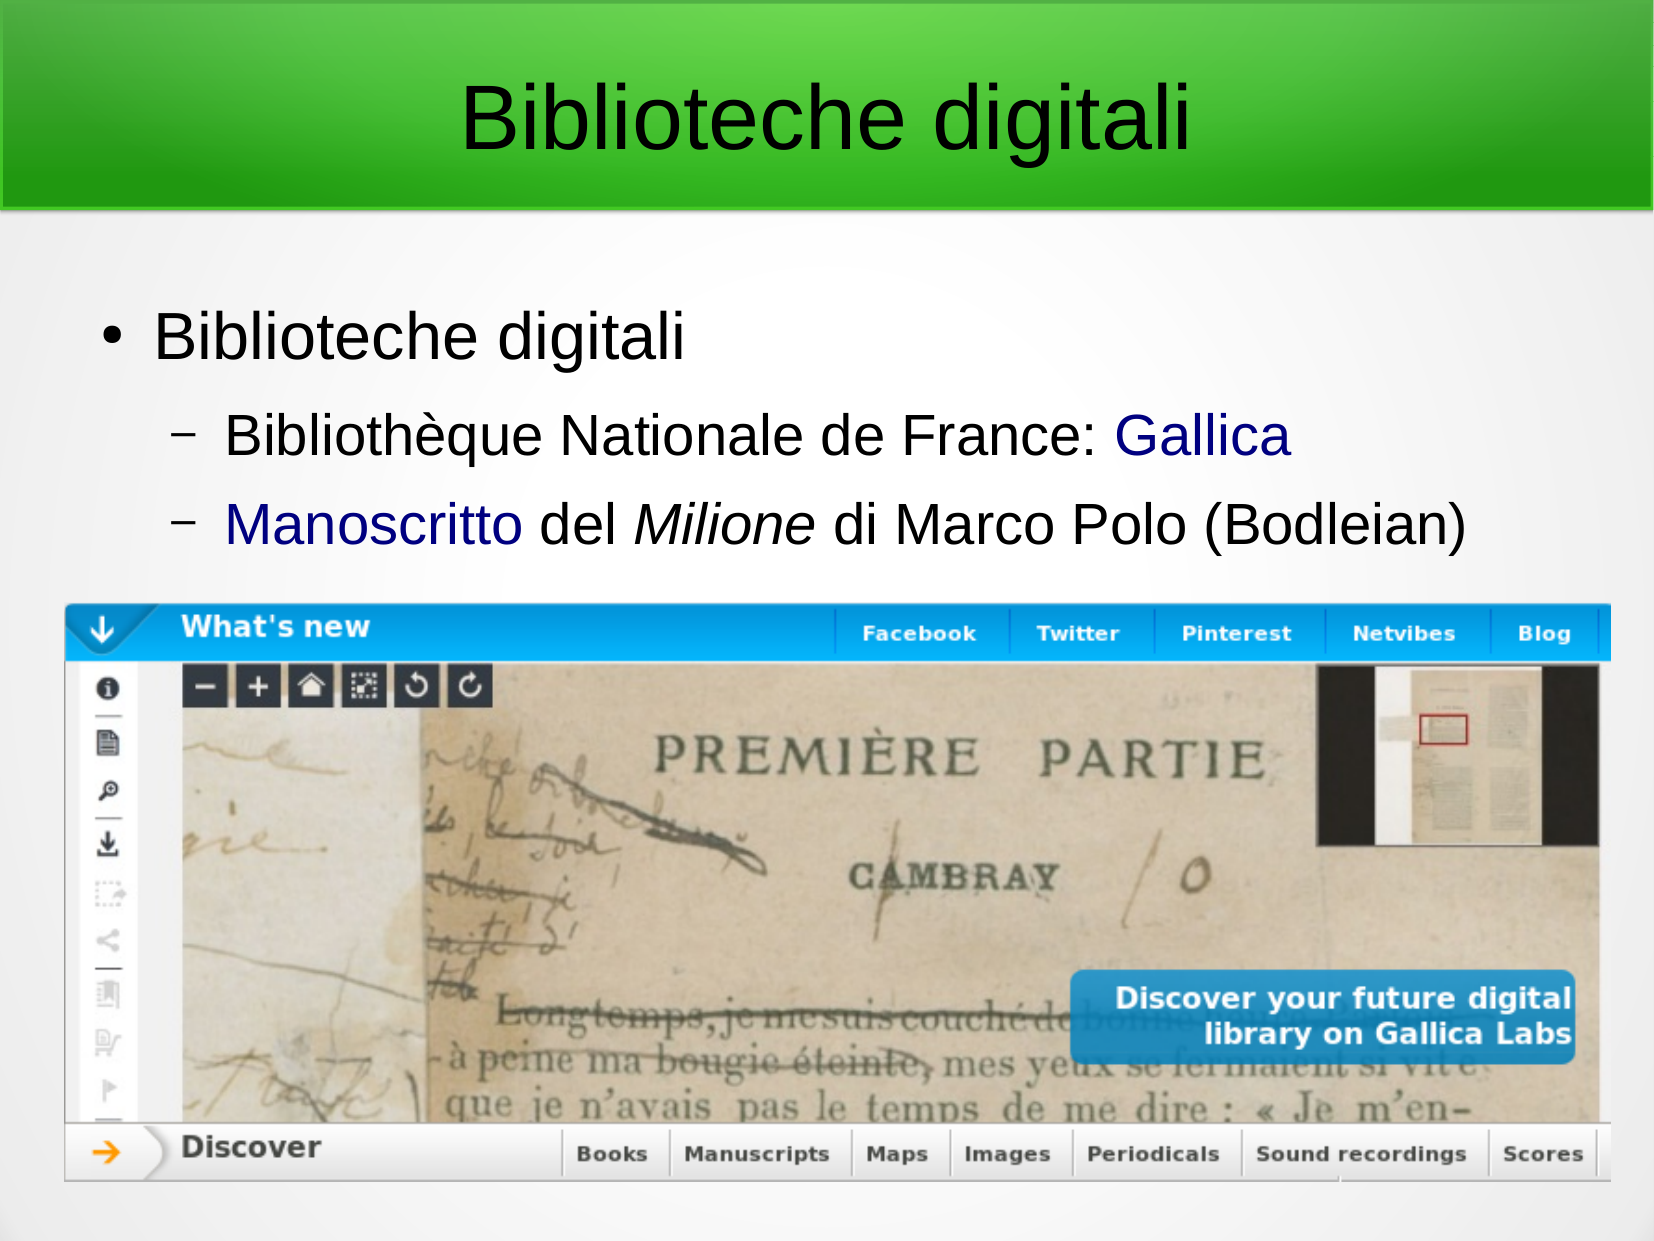

# Biblioteche digitali
Biblioteche digitali
Bibliothèque Nationale de France: Gallica
Manoscritto del Milione di Marco Polo (Bodleian)